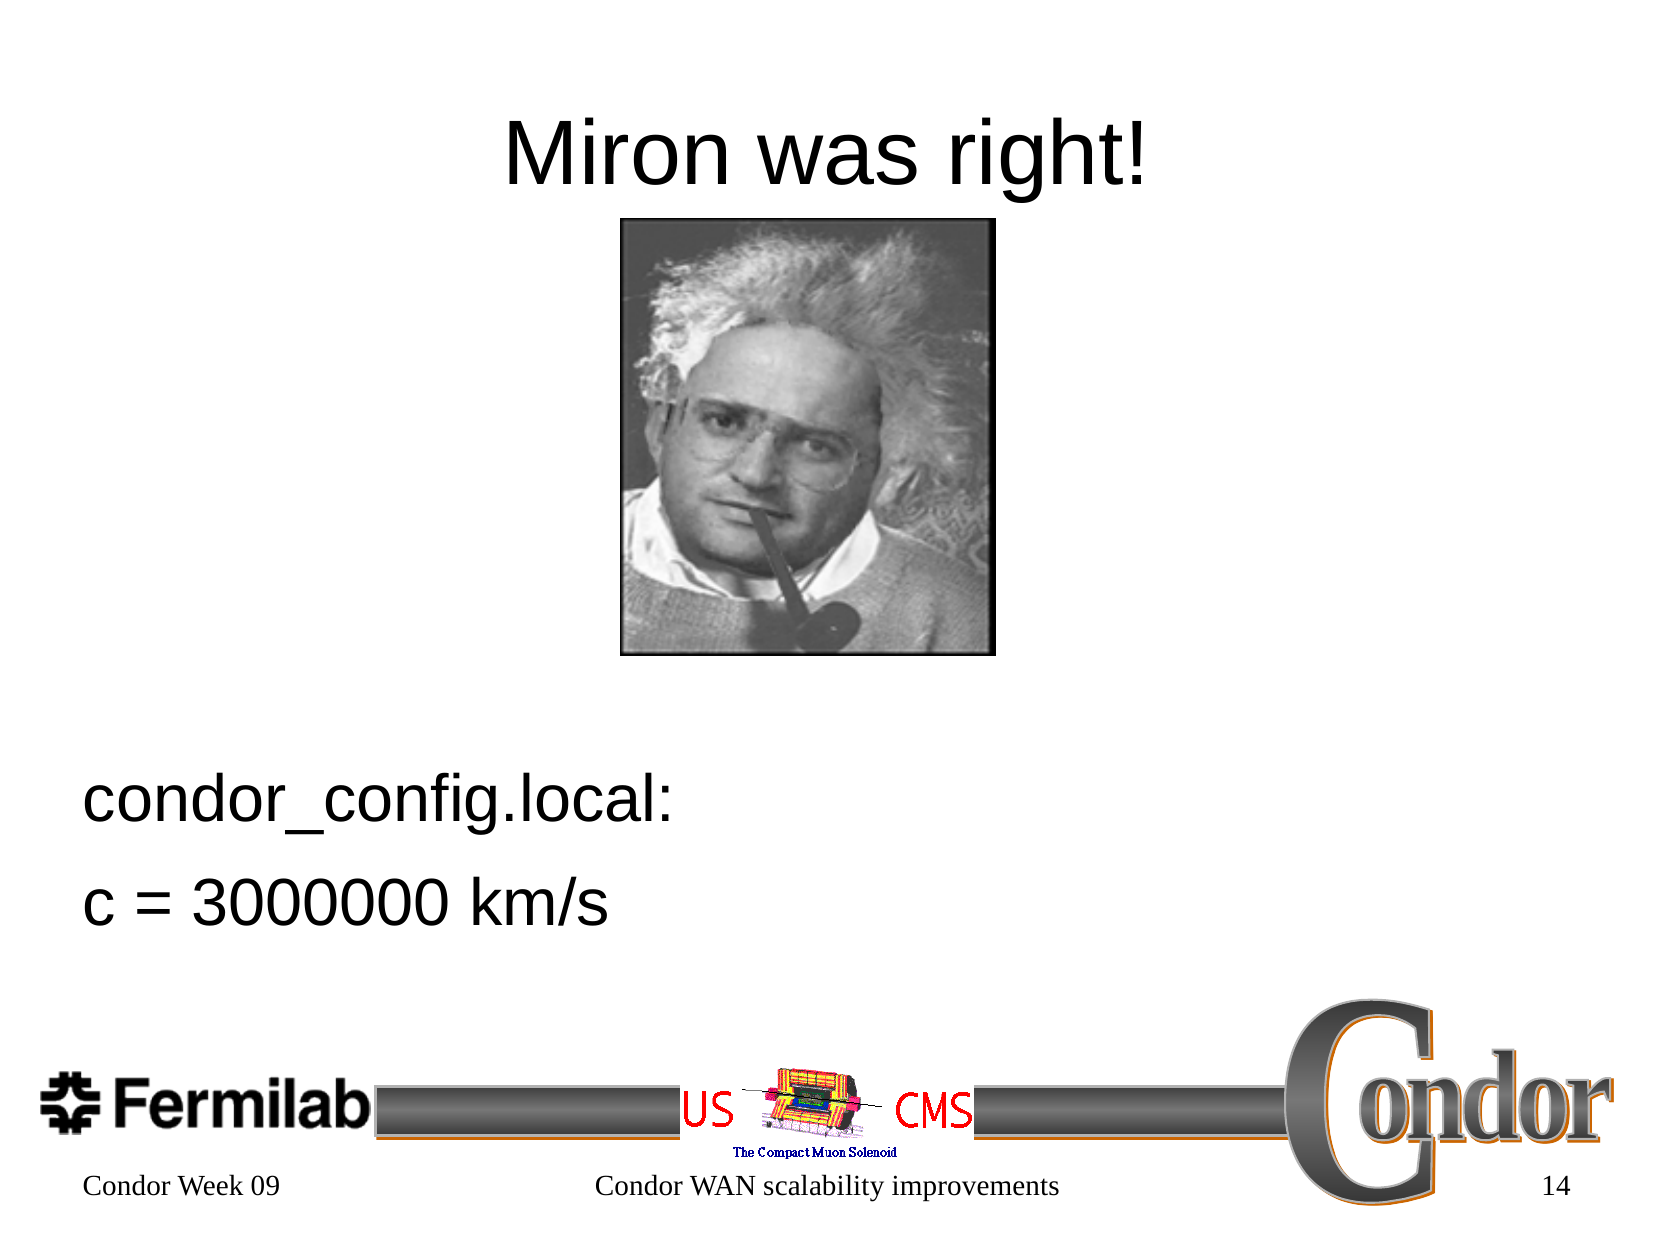

# Miron was right!
condor_config.local:
c = 3000000 km/s
Condor Week 09
Condor WAN scalability improvements
14